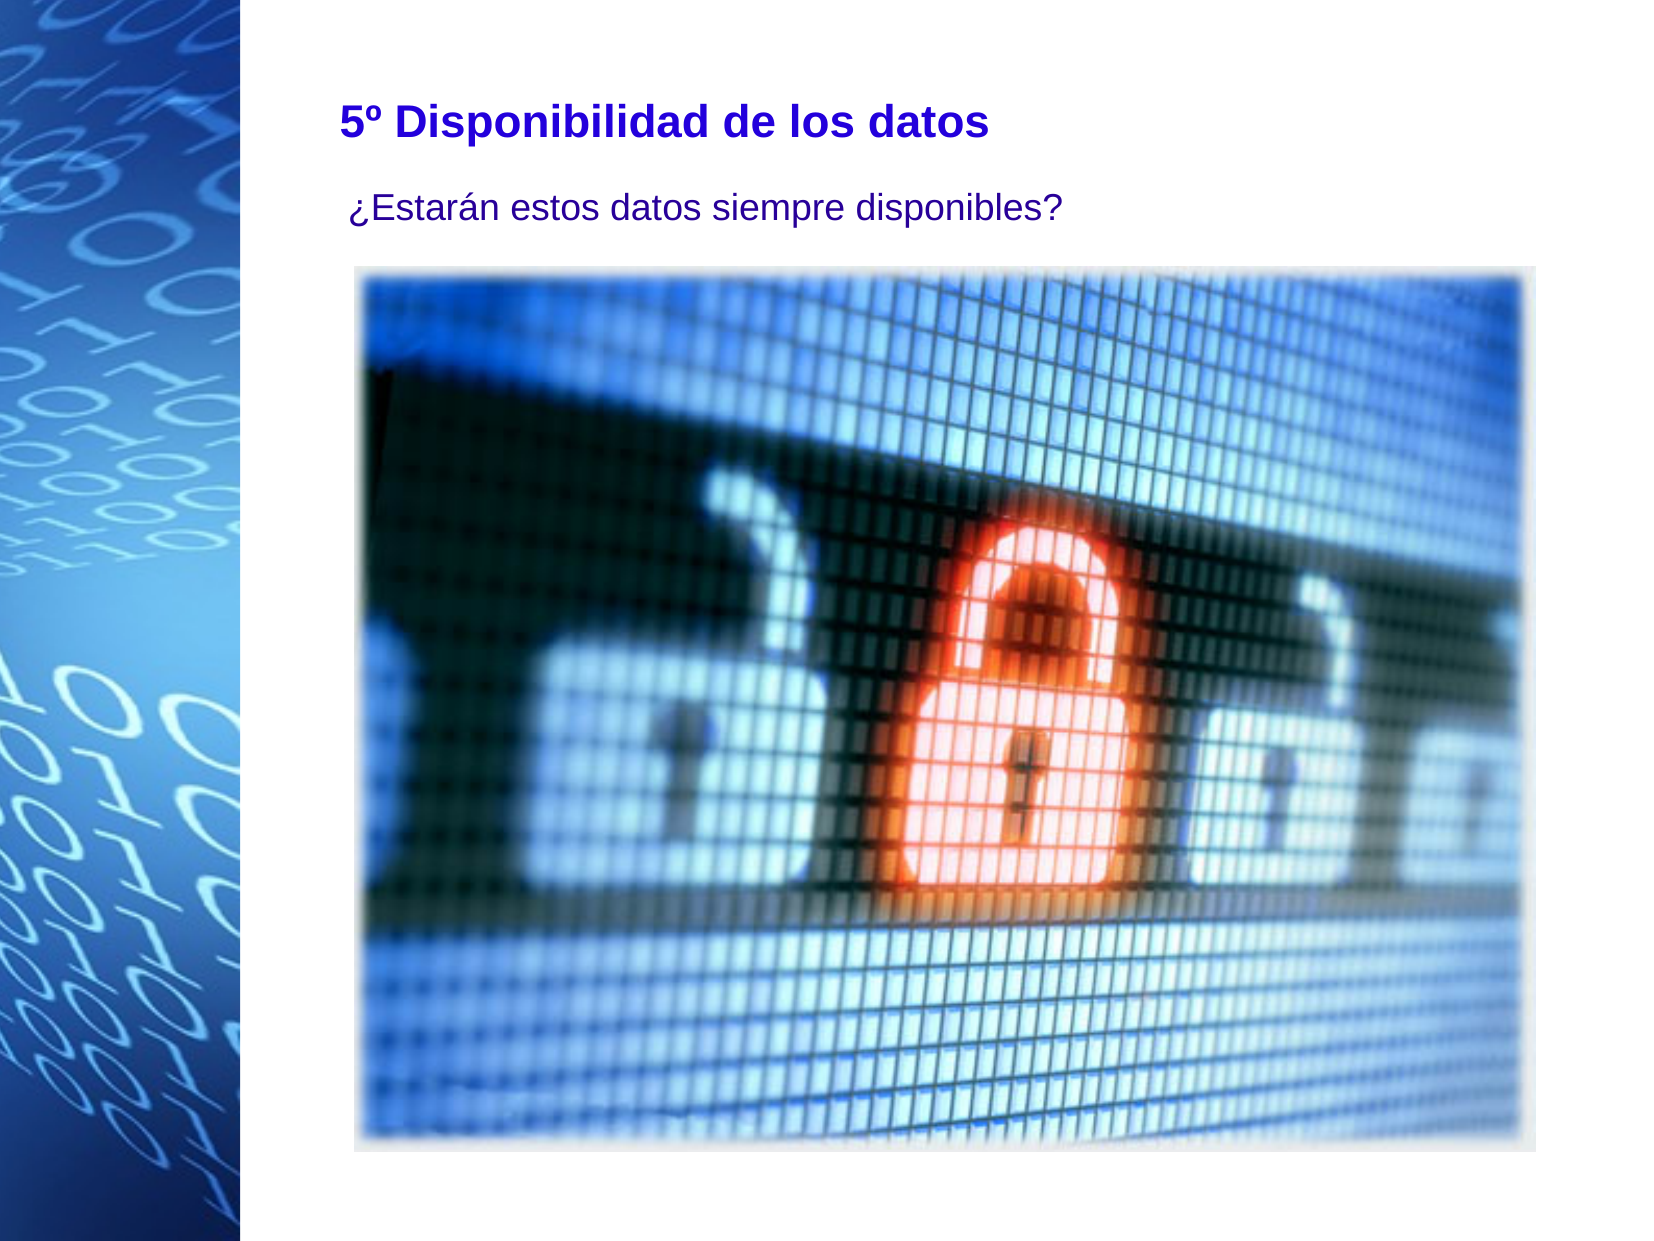

5º Disponibilidad de los datos
¿Estarán estos datos siempre disponibles?